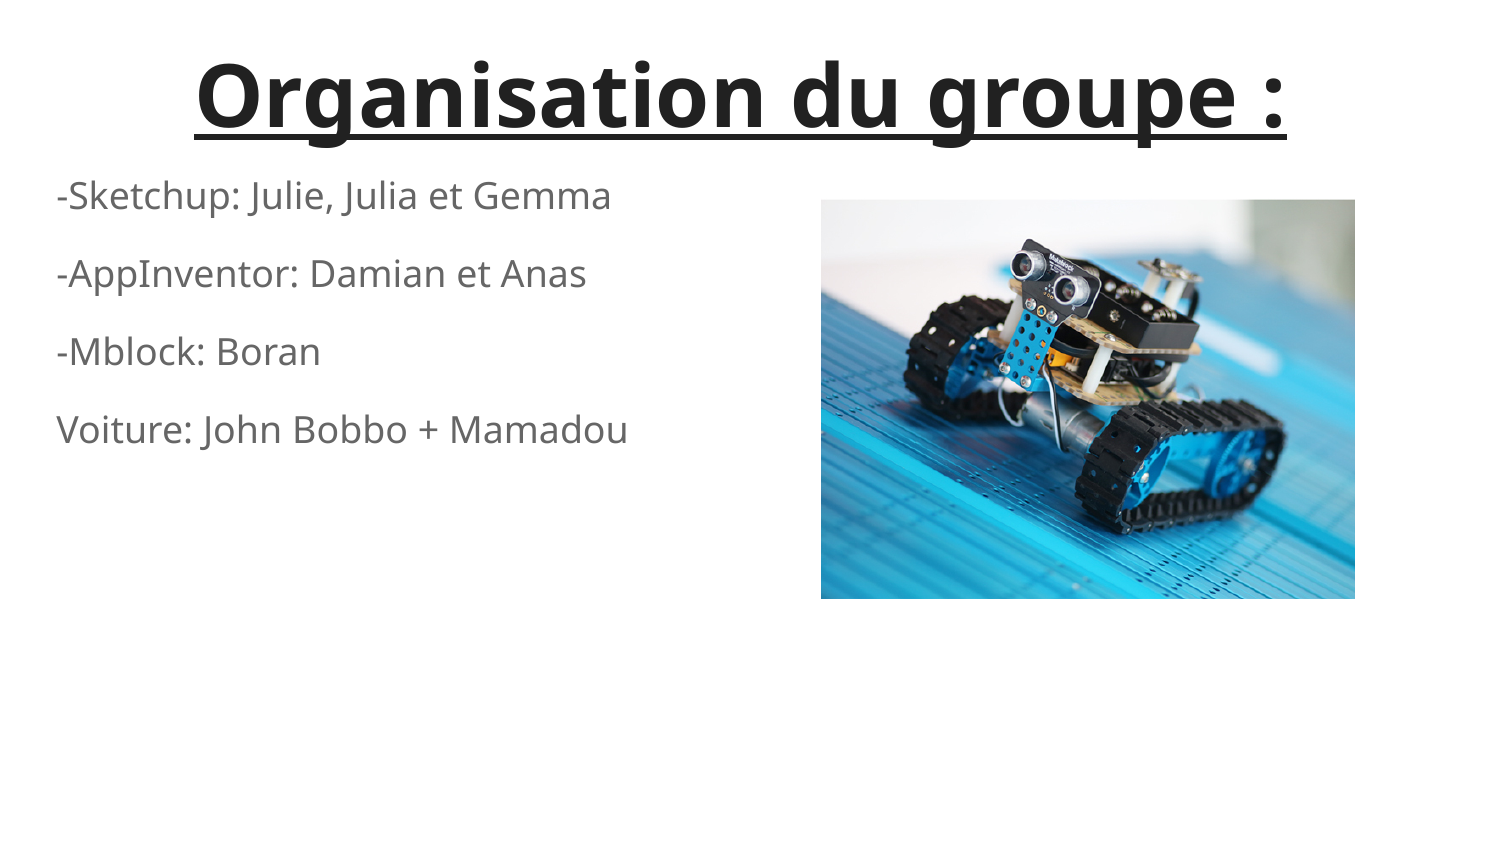

# Organisation du groupe :
-Sketchup: Julie, Julia et Gemma
-AppInventor: Damian et Anas
-Mblock: Boran
Voiture: John Bobbo + Mamadou